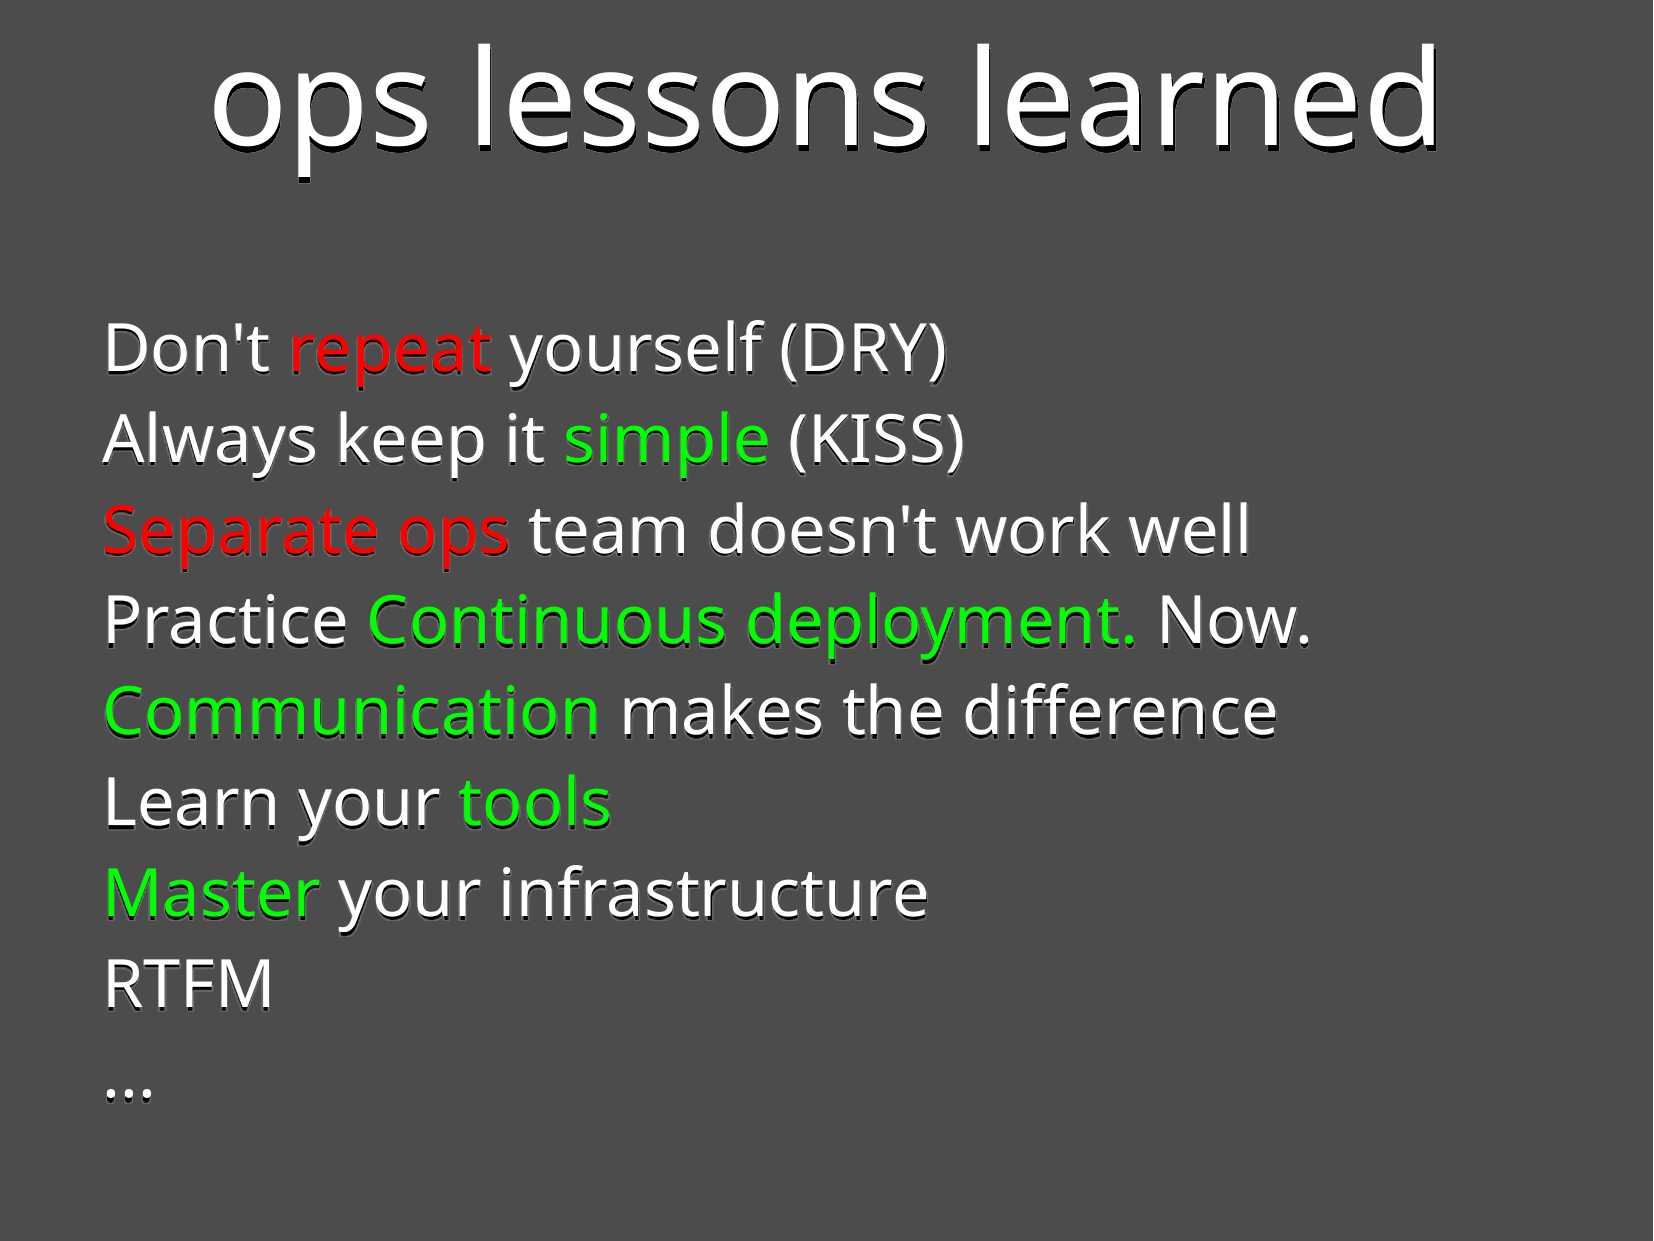

# ops lessons learned
Don't repeat yourself (DRY)
Always keep it simple (KISS)
Separate ops team doesn't work well
Practice Continuous deployment. Now.
Communication makes the difference
Learn your tools
Master your infrastructure
RTFM
...